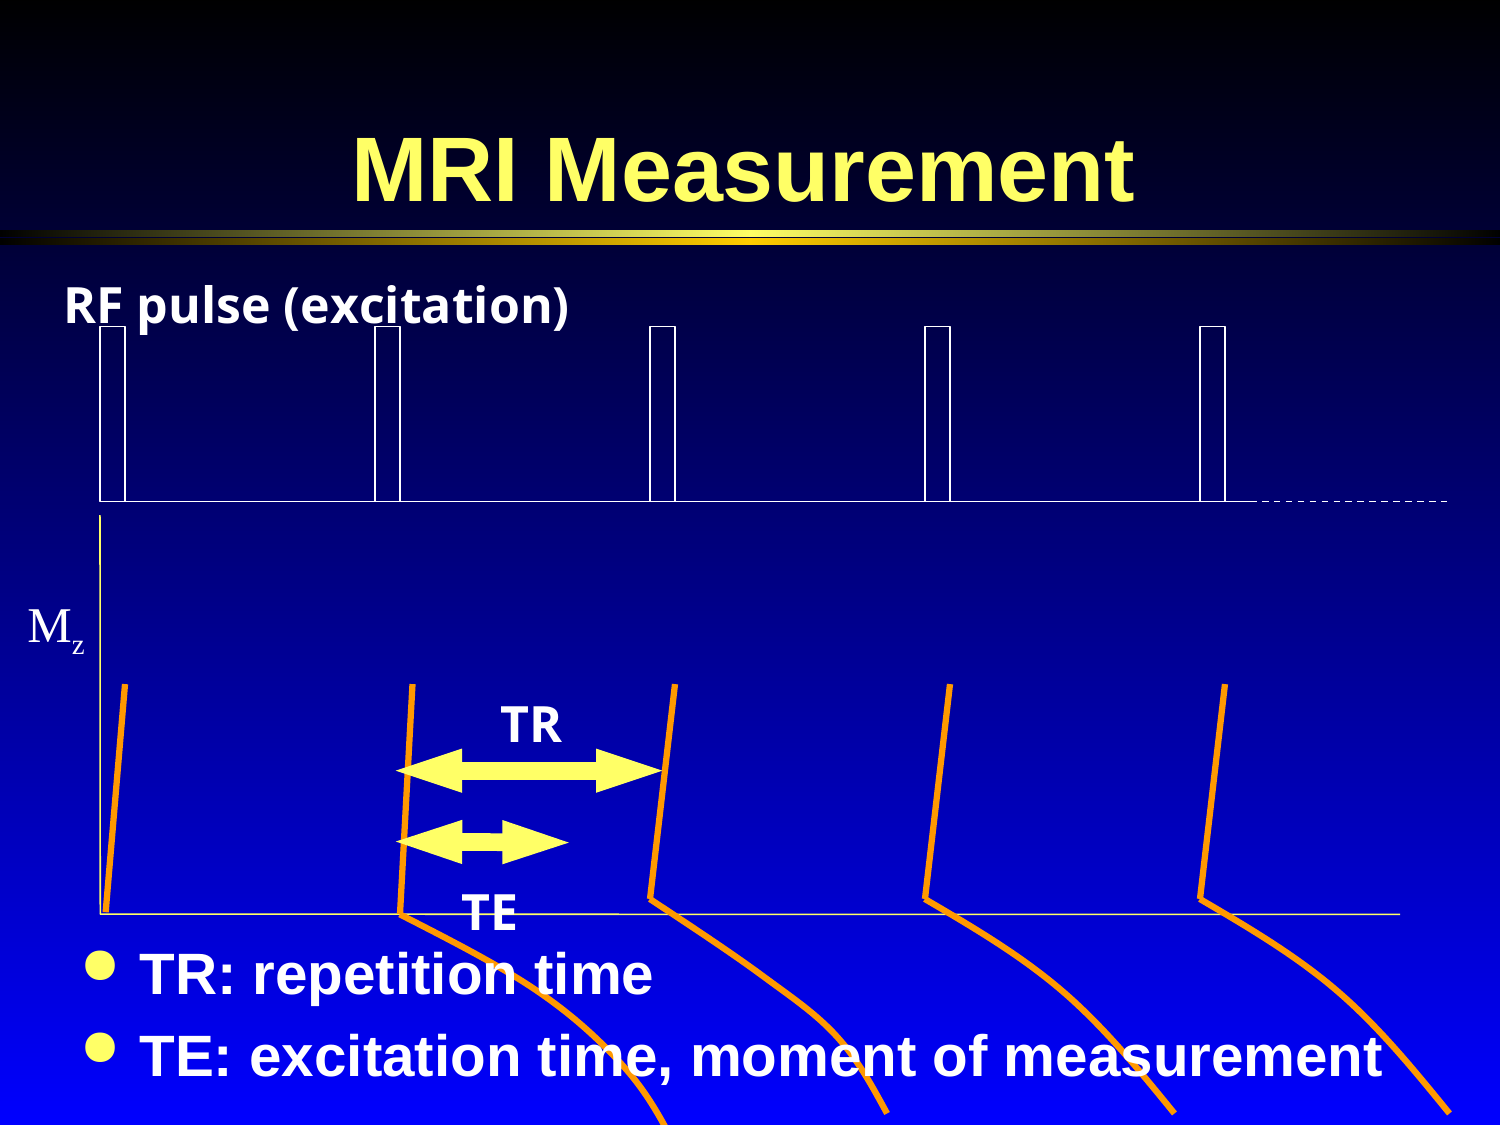

# MRI Measurement
RF pulse (excitation)
Mz
TR
TE
TR: repetition time
TE: excitation time, moment of measurement